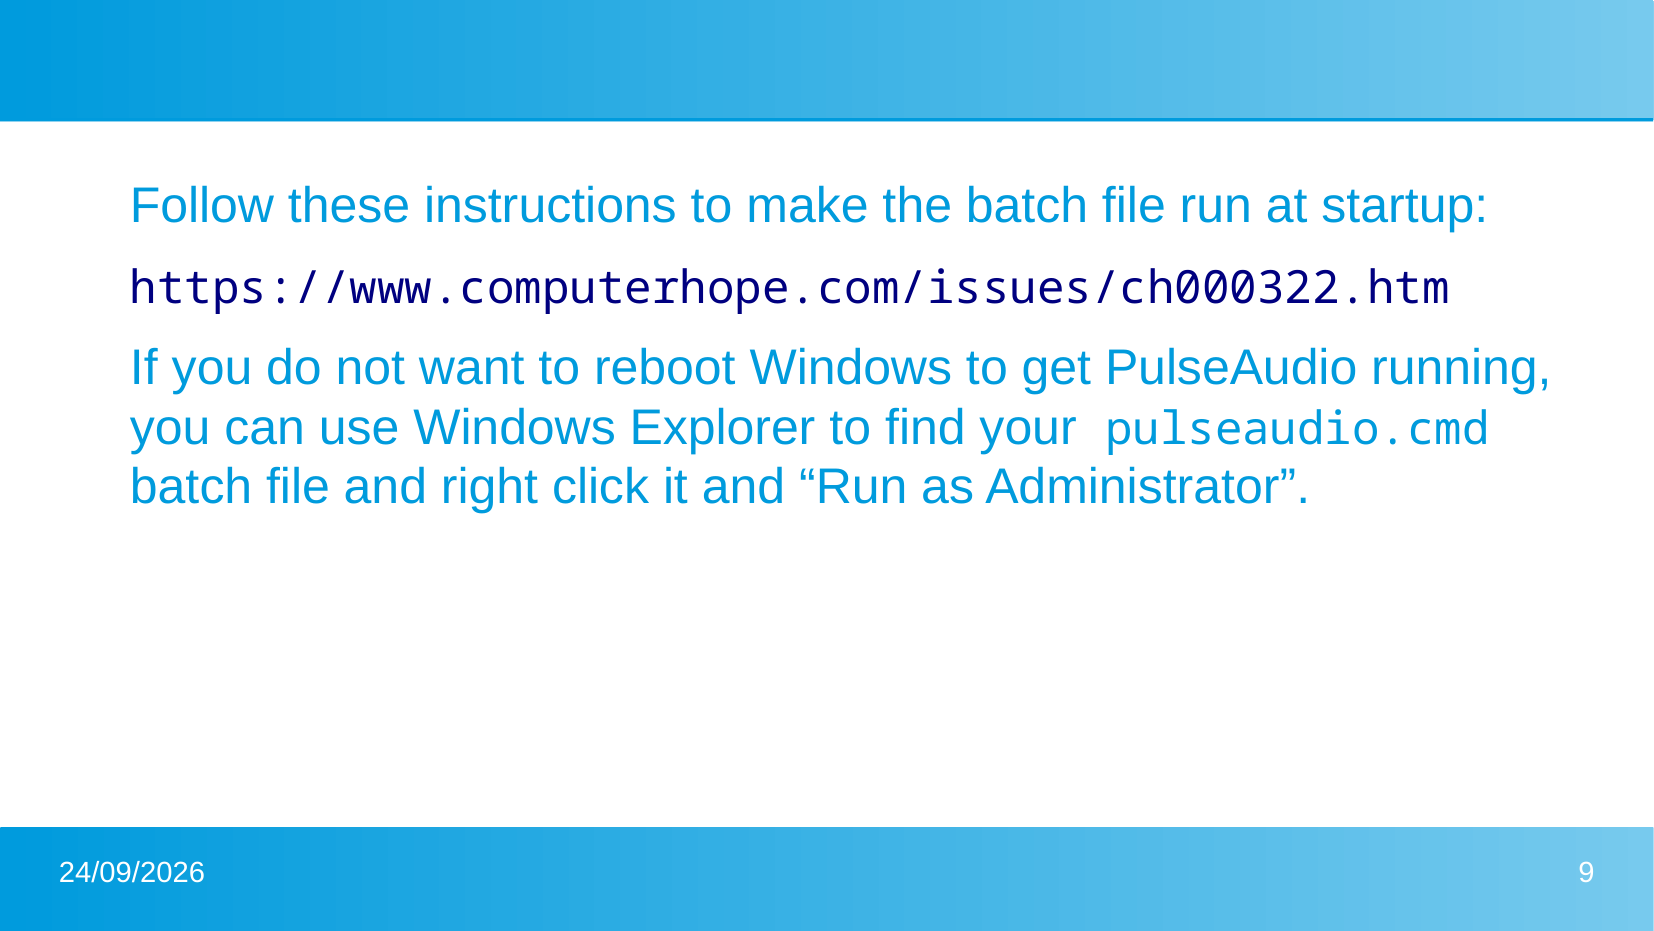

#
Follow these instructions to make the batch file run at startup:
https://www.computerhope.com/issues/ch000322.htm
If you do not want to reboot Windows to get PulseAudio running, you can use Windows Explorer to find your pulseaudio.cmd batch file and right click it and “Run as Administrator”.
9